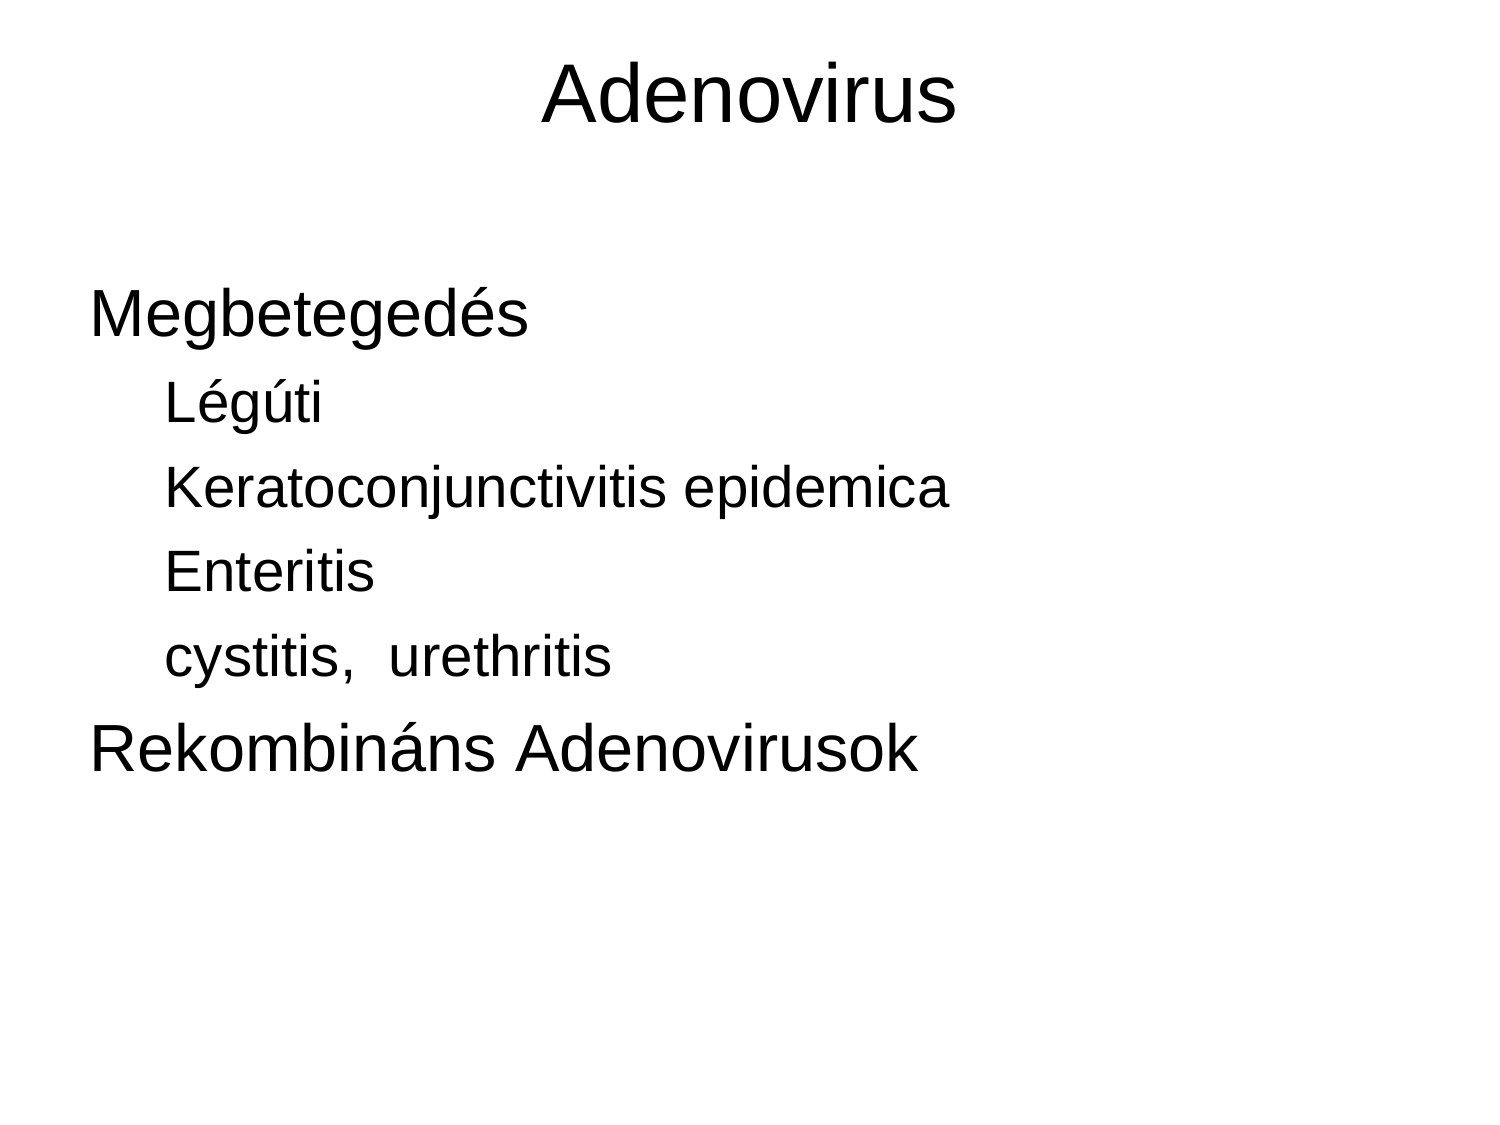

# Adenovirus
Megbetegedés
Légúti
Keratoconjunctivitis epidemica
Enteritis
cystitis, urethritis
Rekombináns Adenovirusok